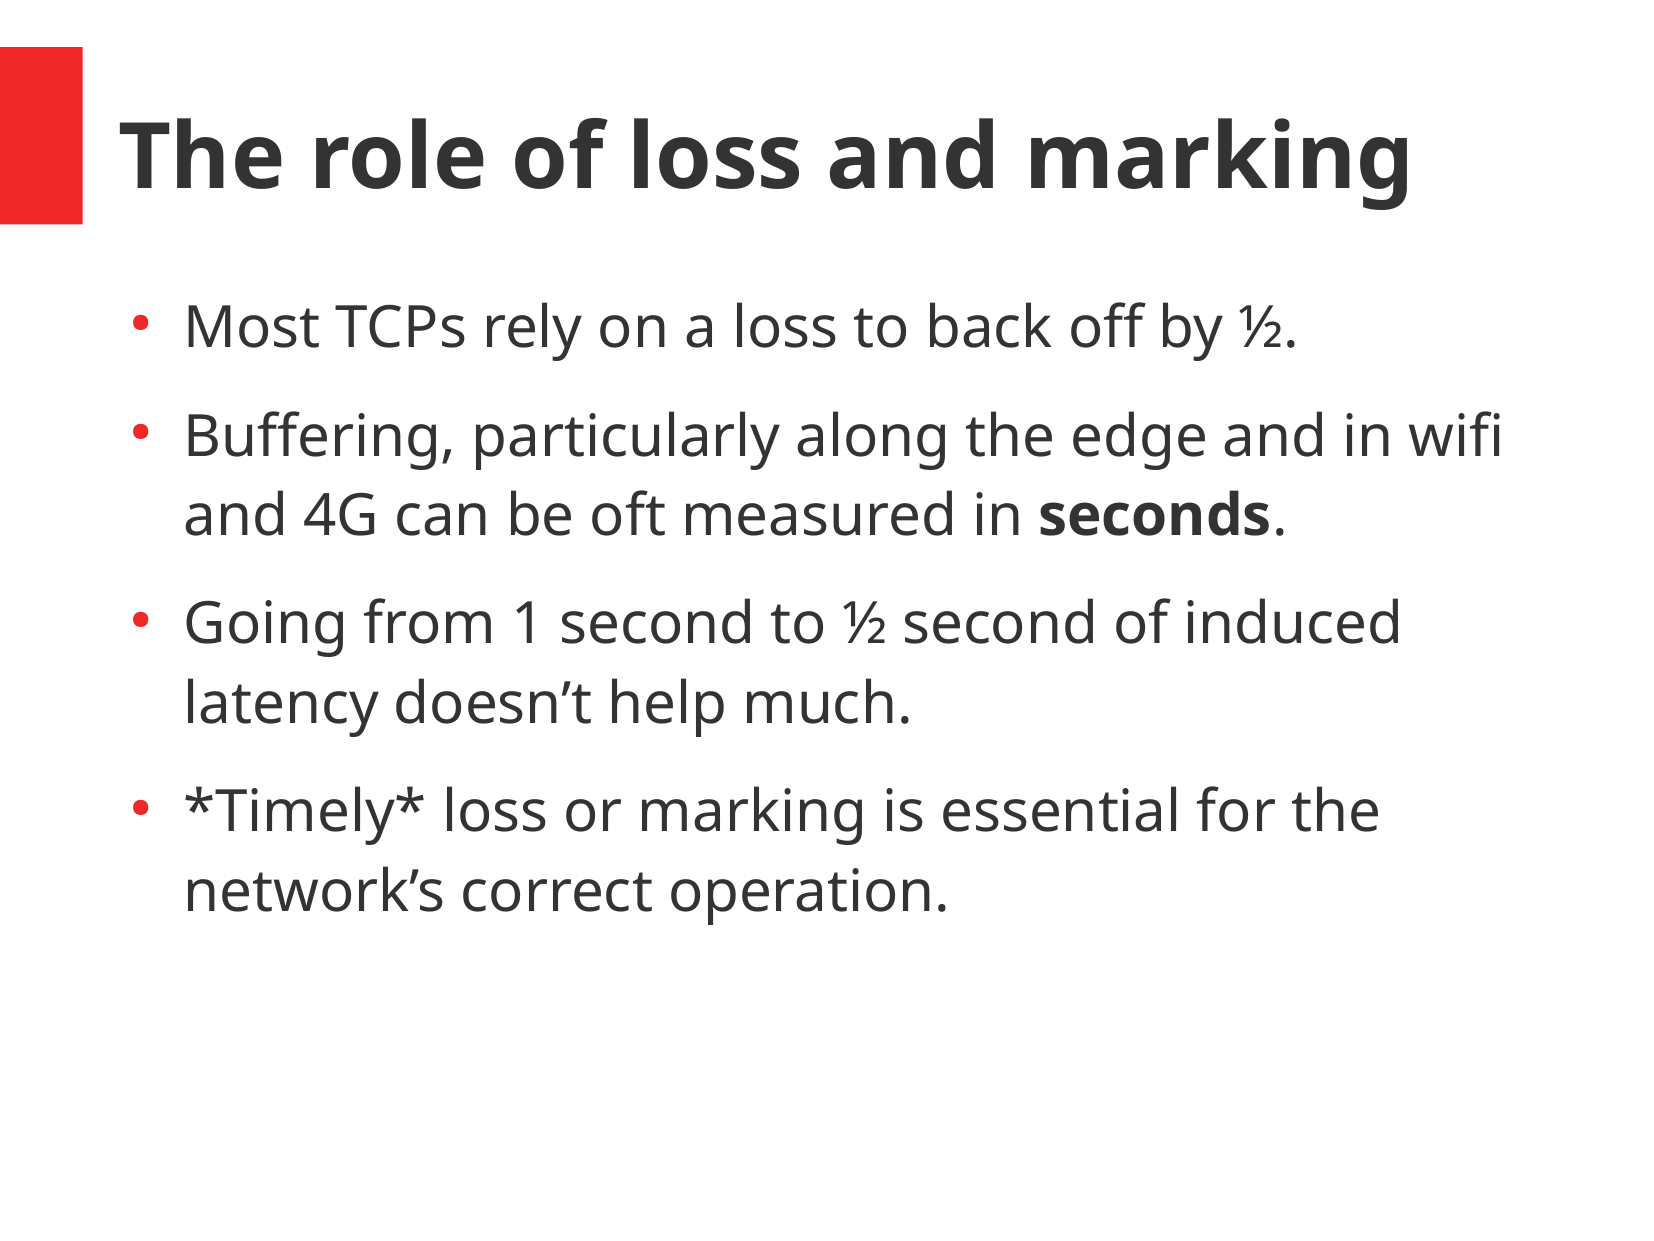

# The role of loss and marking
Most TCPs rely on a loss to back off by ½.
Buffering, particularly along the edge and in wifi and 4G can be oft measured in seconds.
Going from 1 second to ½ second of induced latency doesn’t help much.
*Timely* loss or marking is essential for the network’s correct operation.